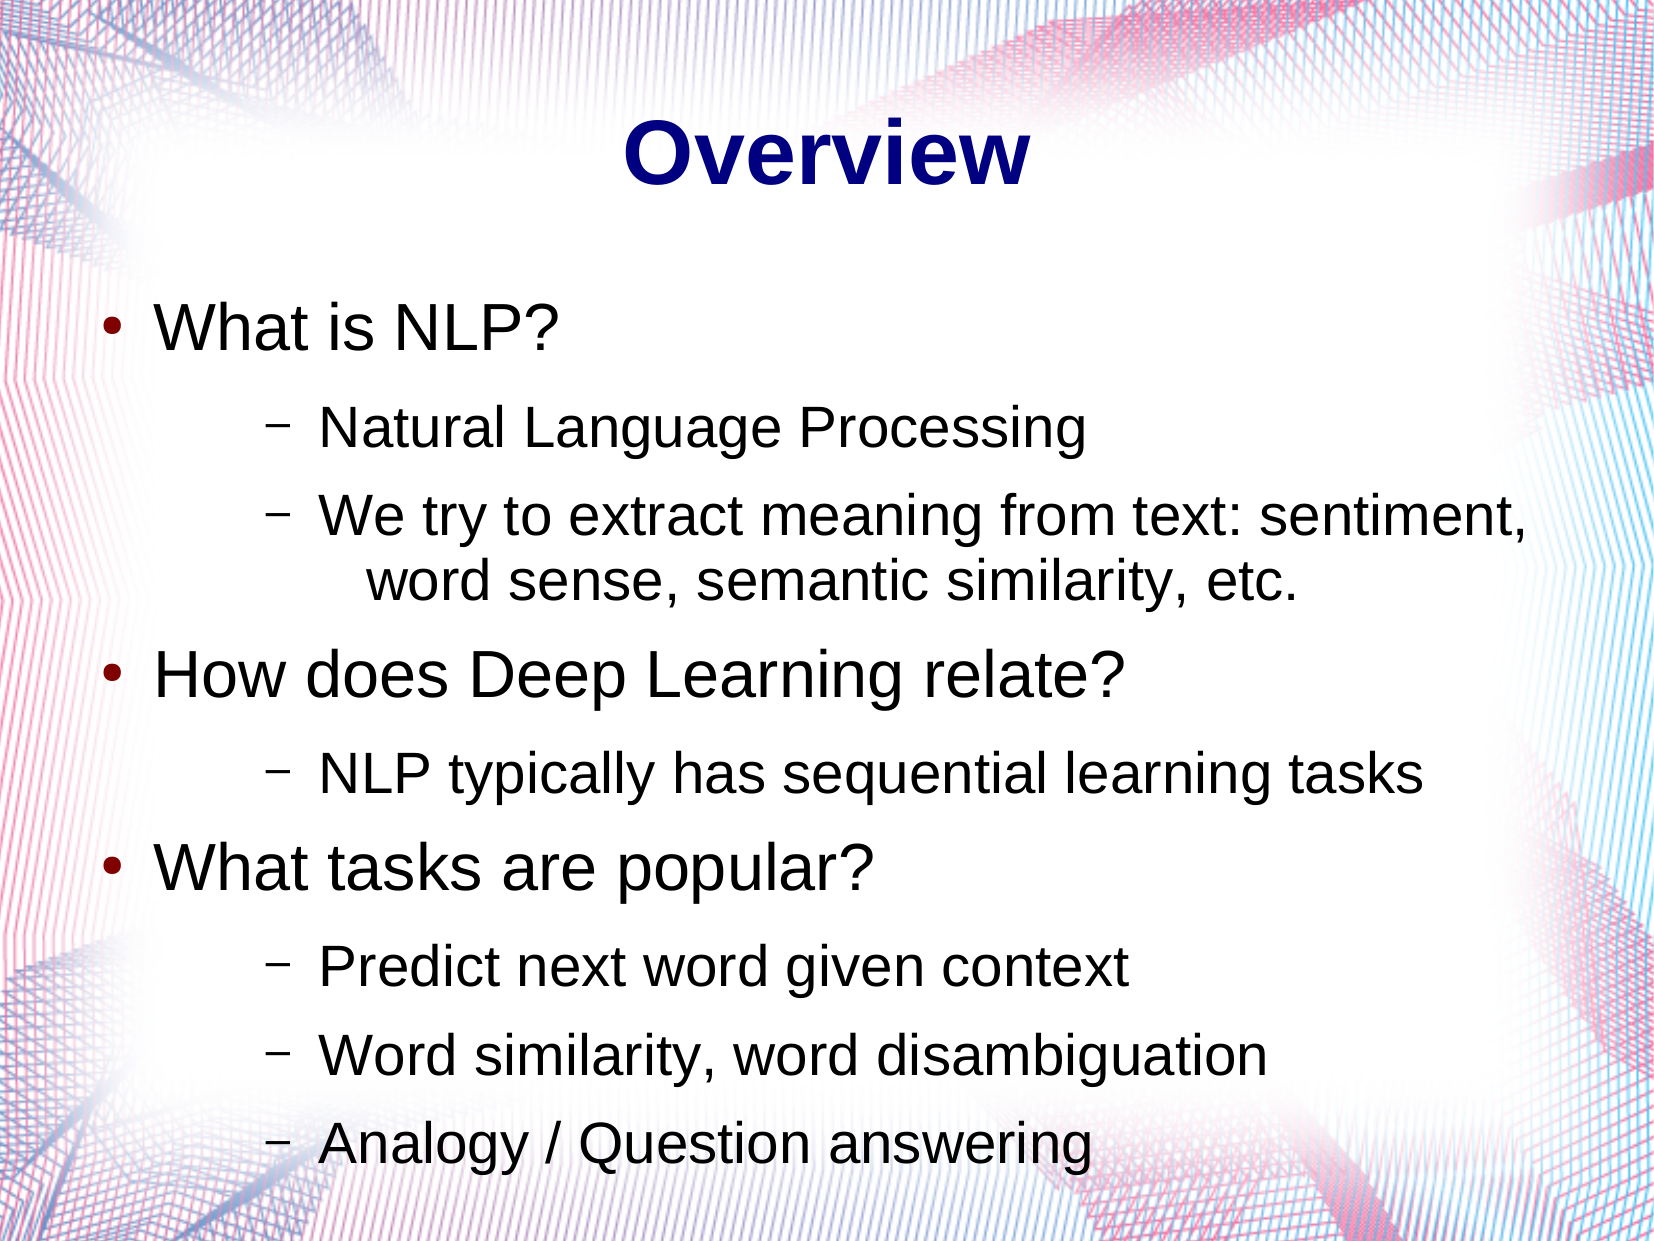

# Overview
What is NLP?
Natural Language Processing
We try to extract meaning from text: sentiment, word sense, semantic similarity, etc.
How does Deep Learning relate?
NLP typically has sequential learning tasks
What tasks are popular?
Predict next word given context
Word similarity, word disambiguation
Analogy / Question answering